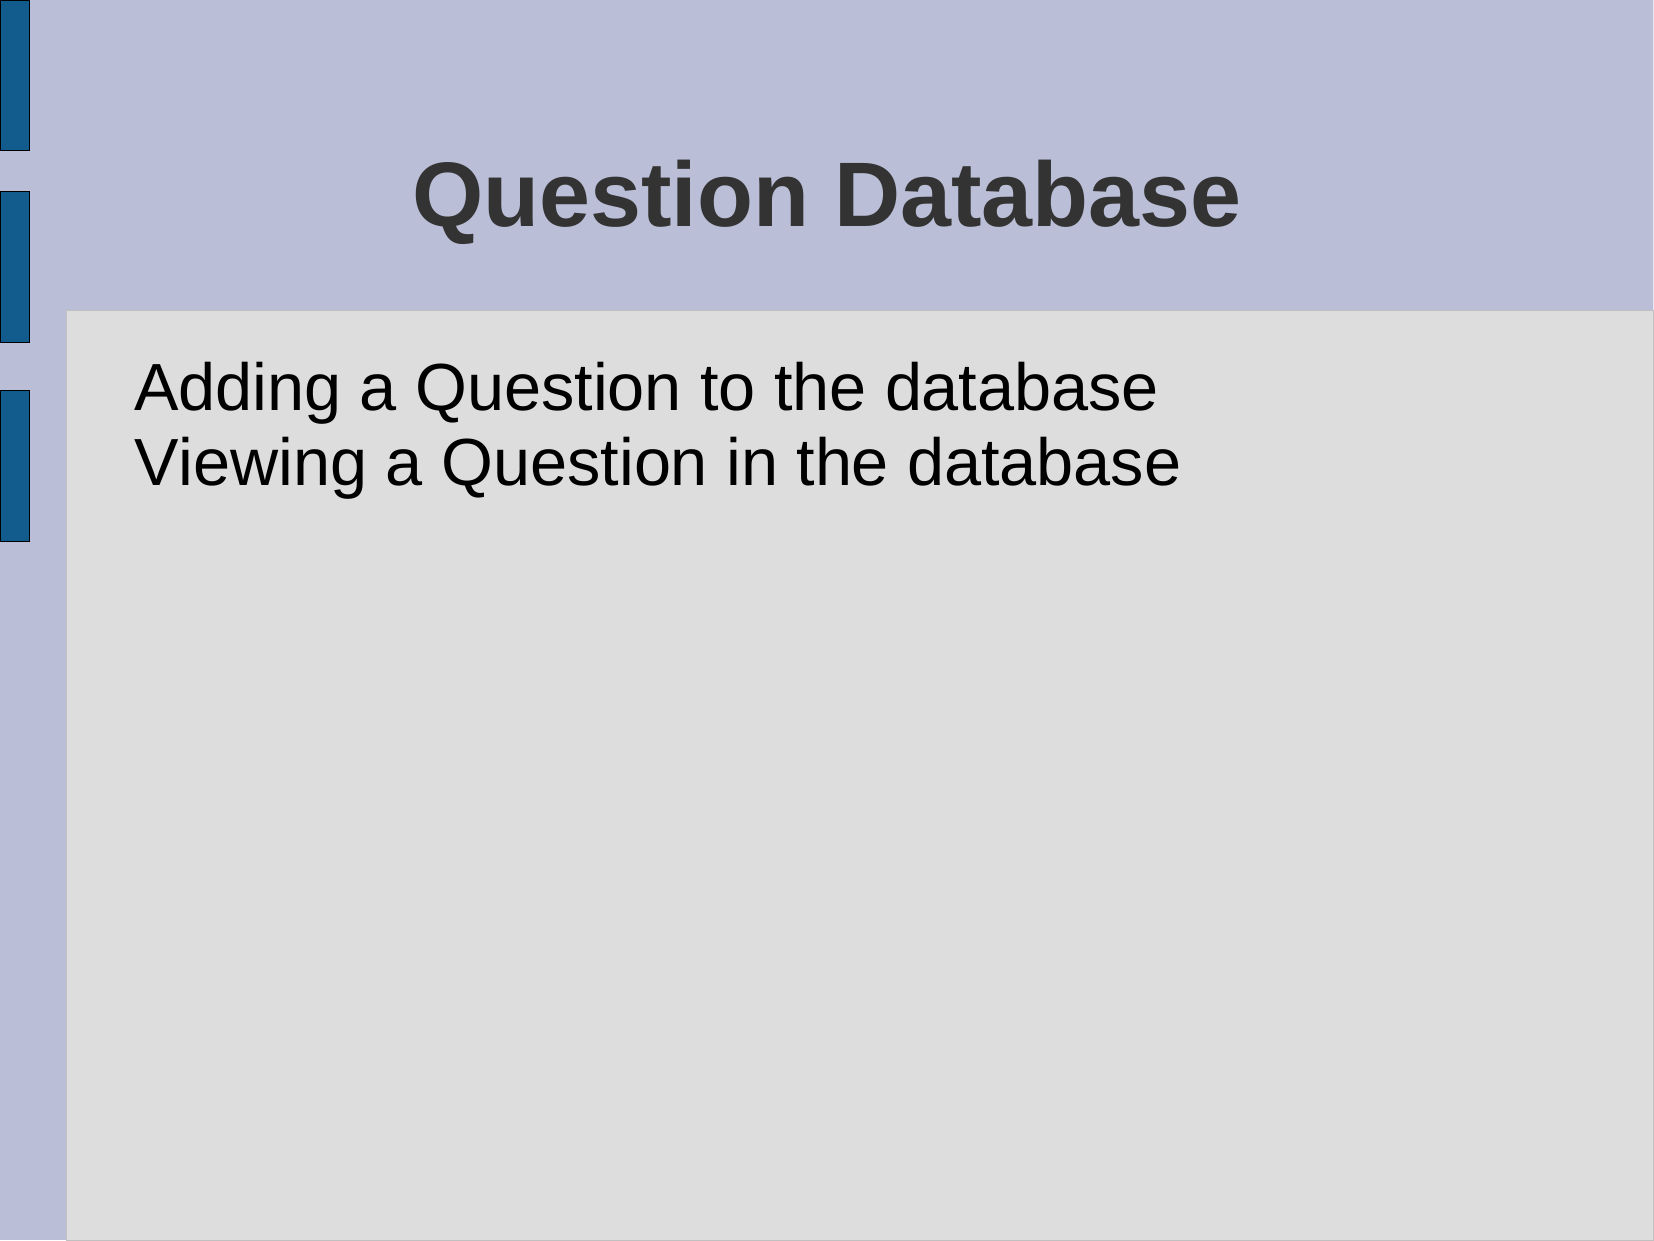

# Question Database
Adding a Question to the database
Viewing a Question in the database